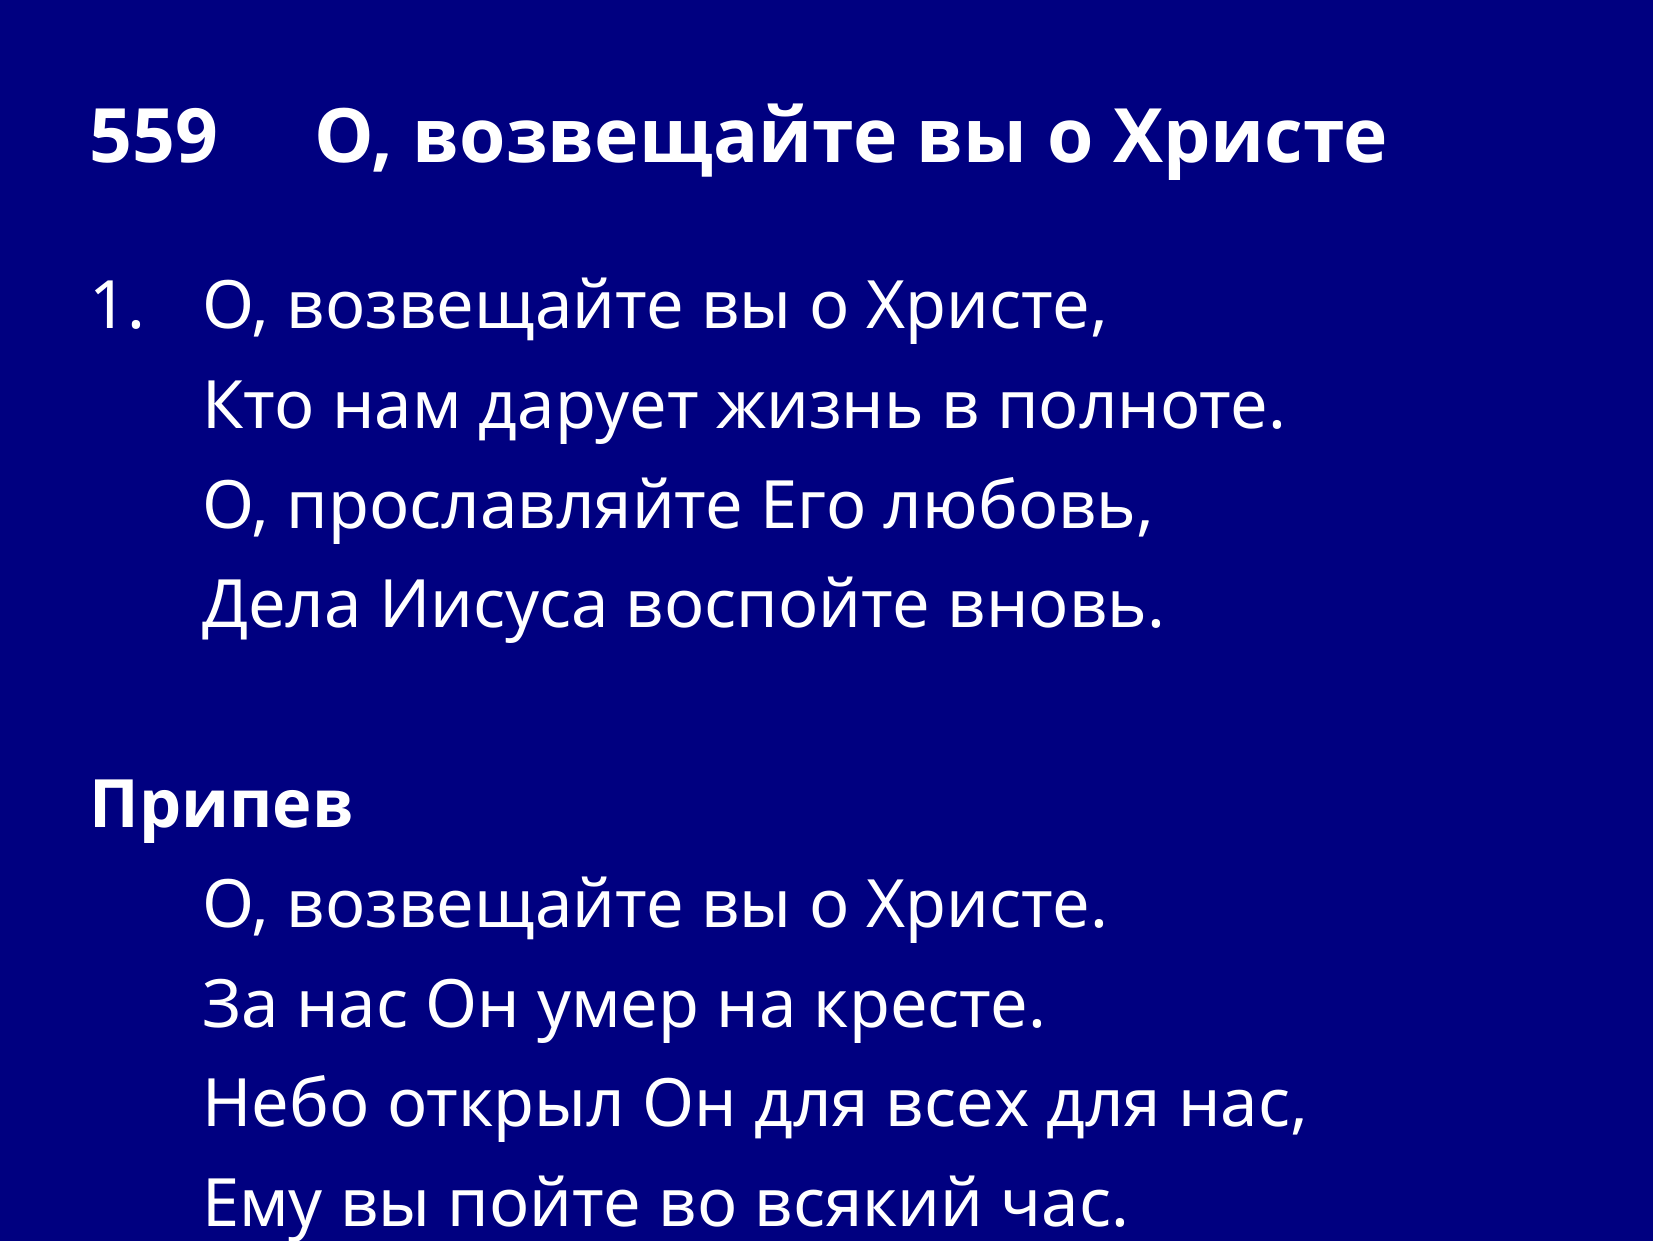

559	О, возвещайте вы о Христе
1.	О, возвещайте вы о Христе,
	Кто нам дарует жизнь в полноте.
	О, прославляйте Его любовь,
	Дела Иисуса воспойте вновь.
Припев
	О, возвещайте вы о Христе.
	За нас Он умер на кресте.
	Небо открыл Он для всех для нас,
	Ему вы пойте во всякий час.